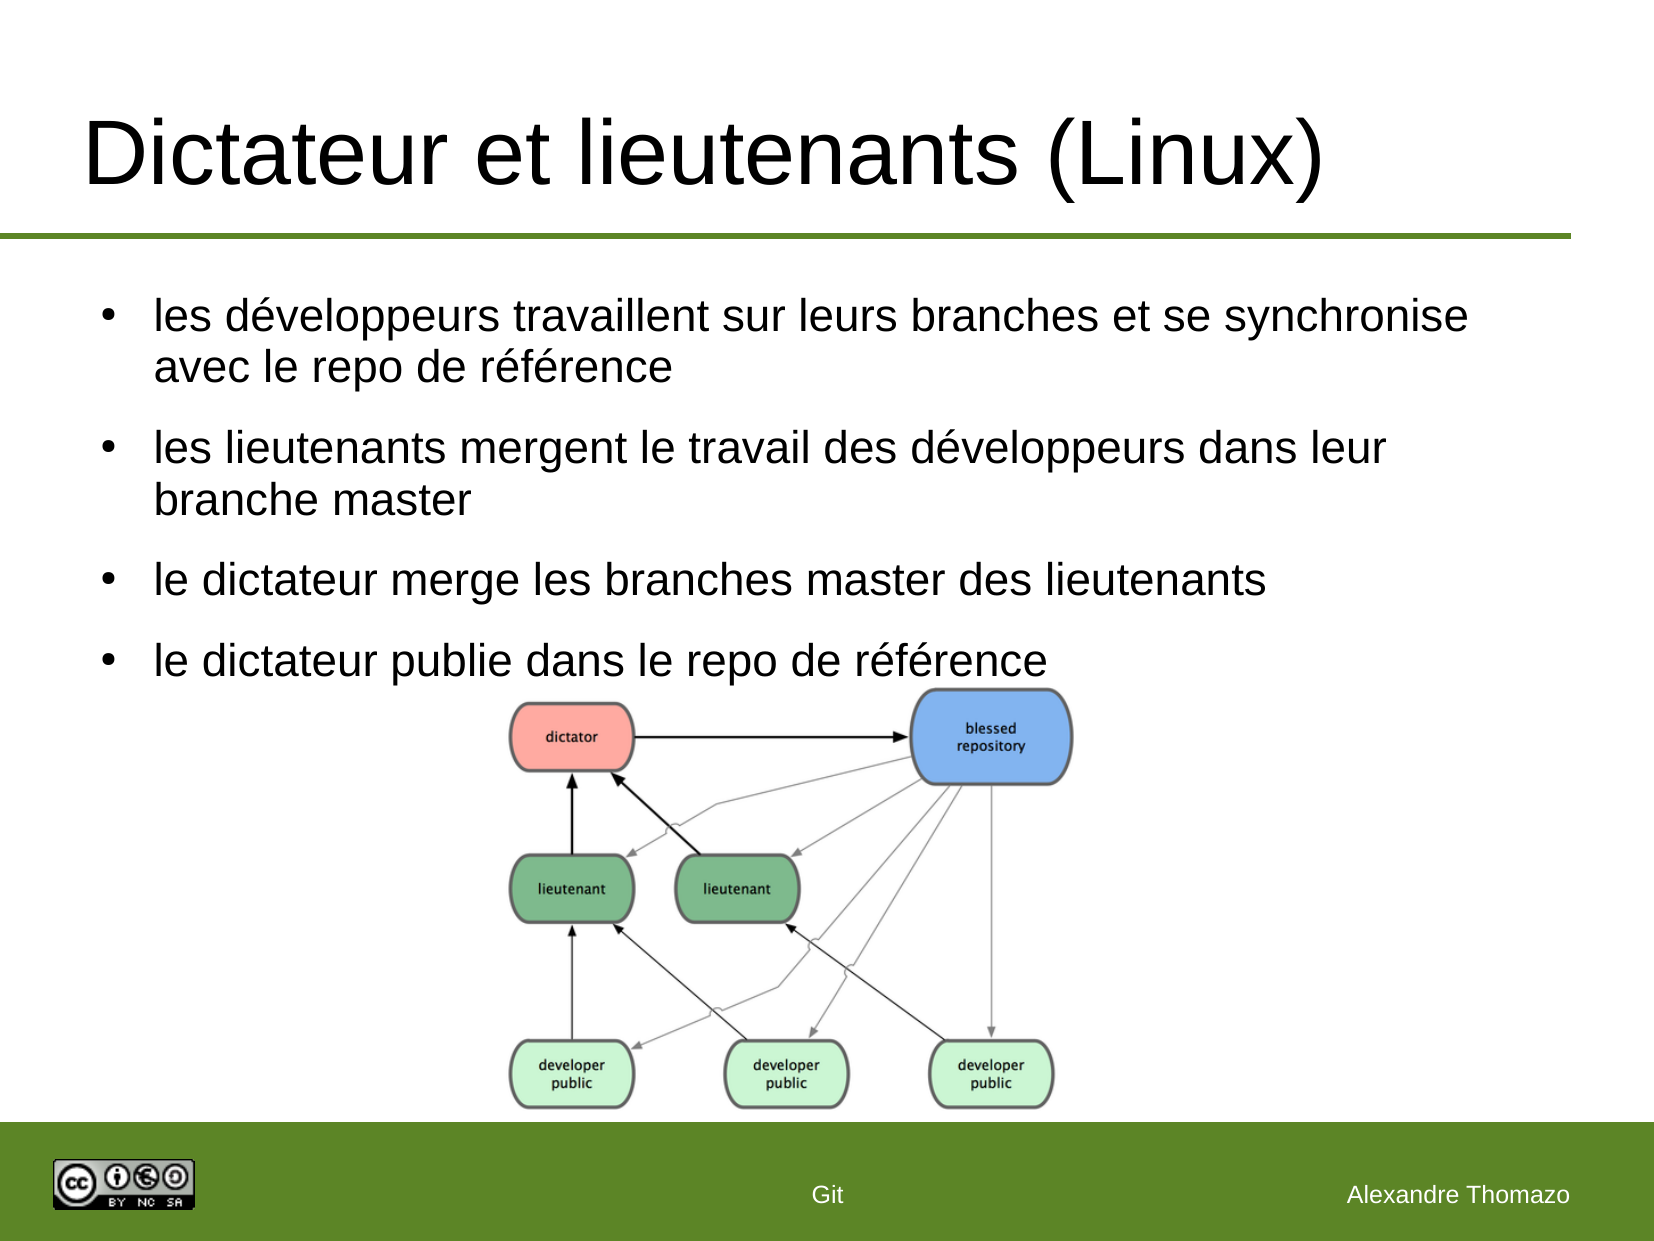

# Dictateur et lieutenants (Linux)
les développeurs travaillent sur leurs branches et se synchronise avec le repo de référence
les lieutenants mergent le travail des développeurs dans leur branche master
le dictateur merge les branches master des lieutenants
le dictateur publie dans le repo de référence
Git
41